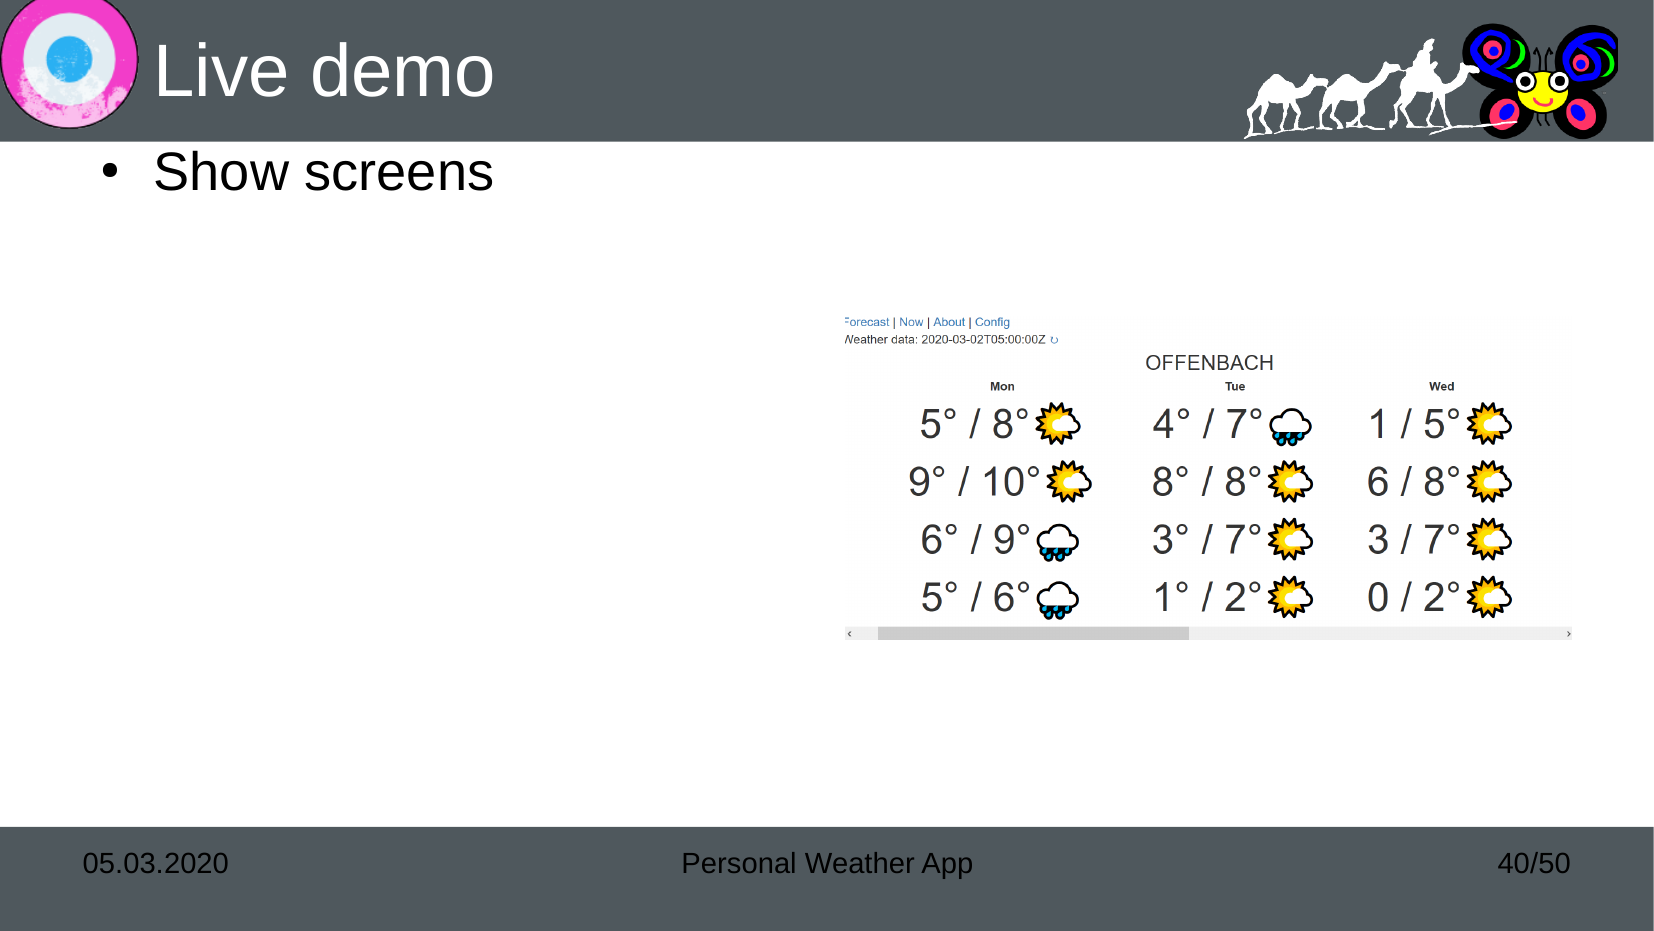

# Live demo
Show screens
08. März 2019
40